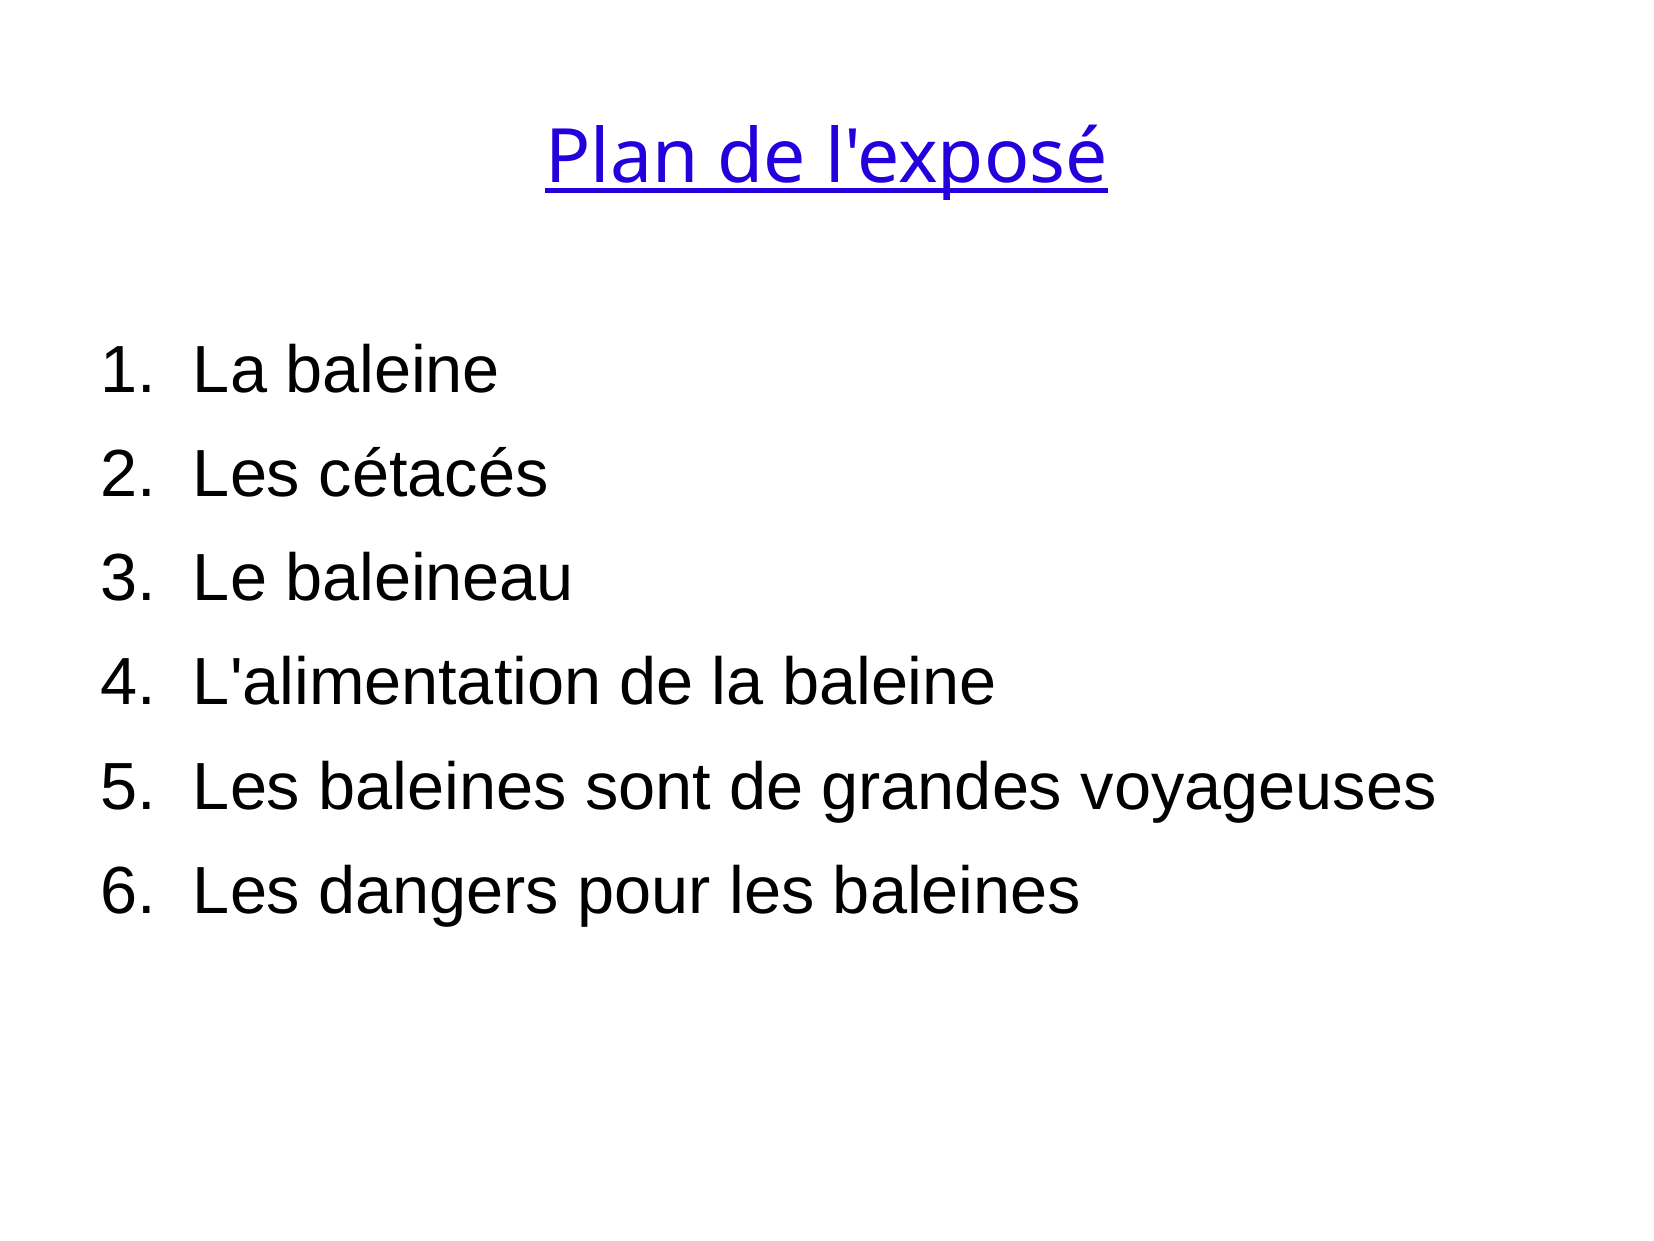

# Plan de l'exposé
 La baleine
 Les cétacés
 Le baleineau
 L'alimentation de la baleine
 Les baleines sont de grandes voyageuses
 Les dangers pour les baleines